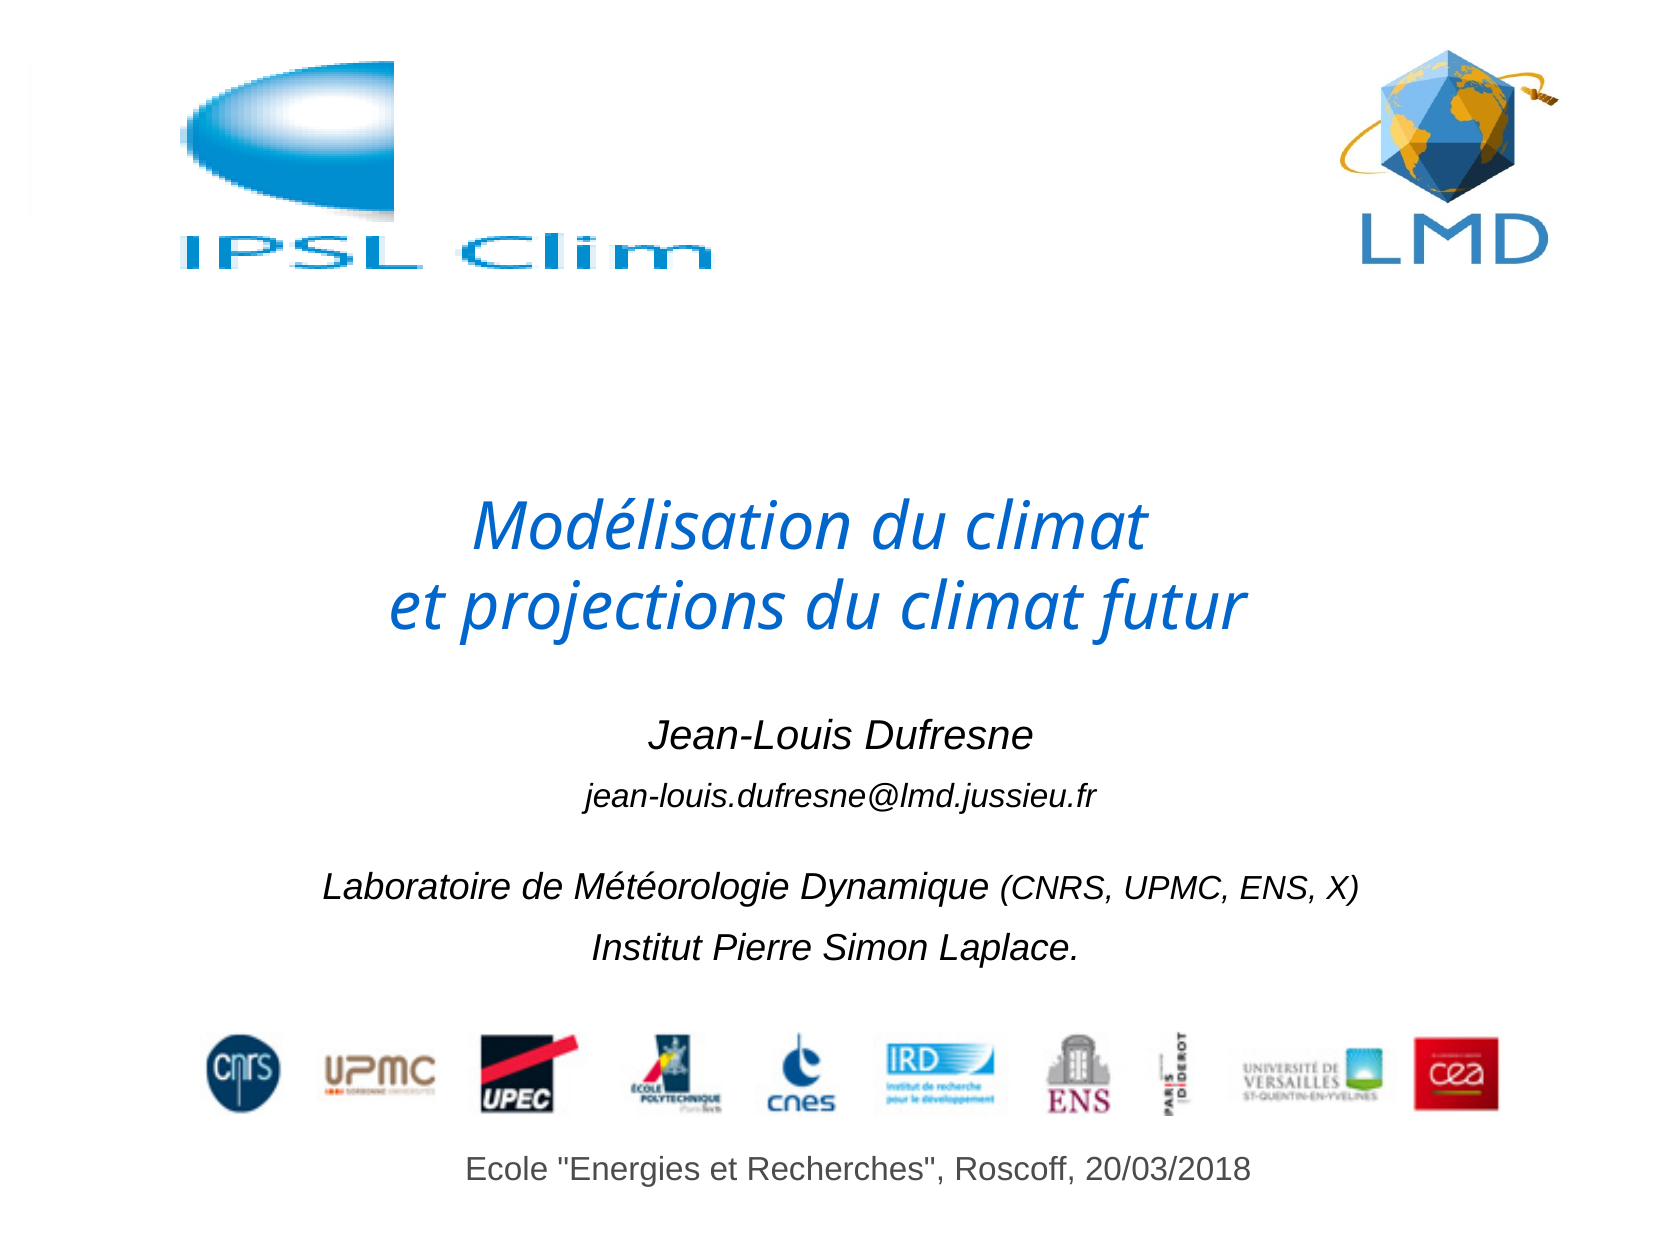

Modélisation du climat
et projections du climat futur
Jean-Louis Dufresne
jean-louis.dufresne@lmd.jussieu.fr
Laboratoire de Météorologie Dynamique (CNRS, UPMC, ENS, X)
Institut Pierre Simon Laplace.
 Ecole "Energies et Recherches", Roscoff, 20/03/2018